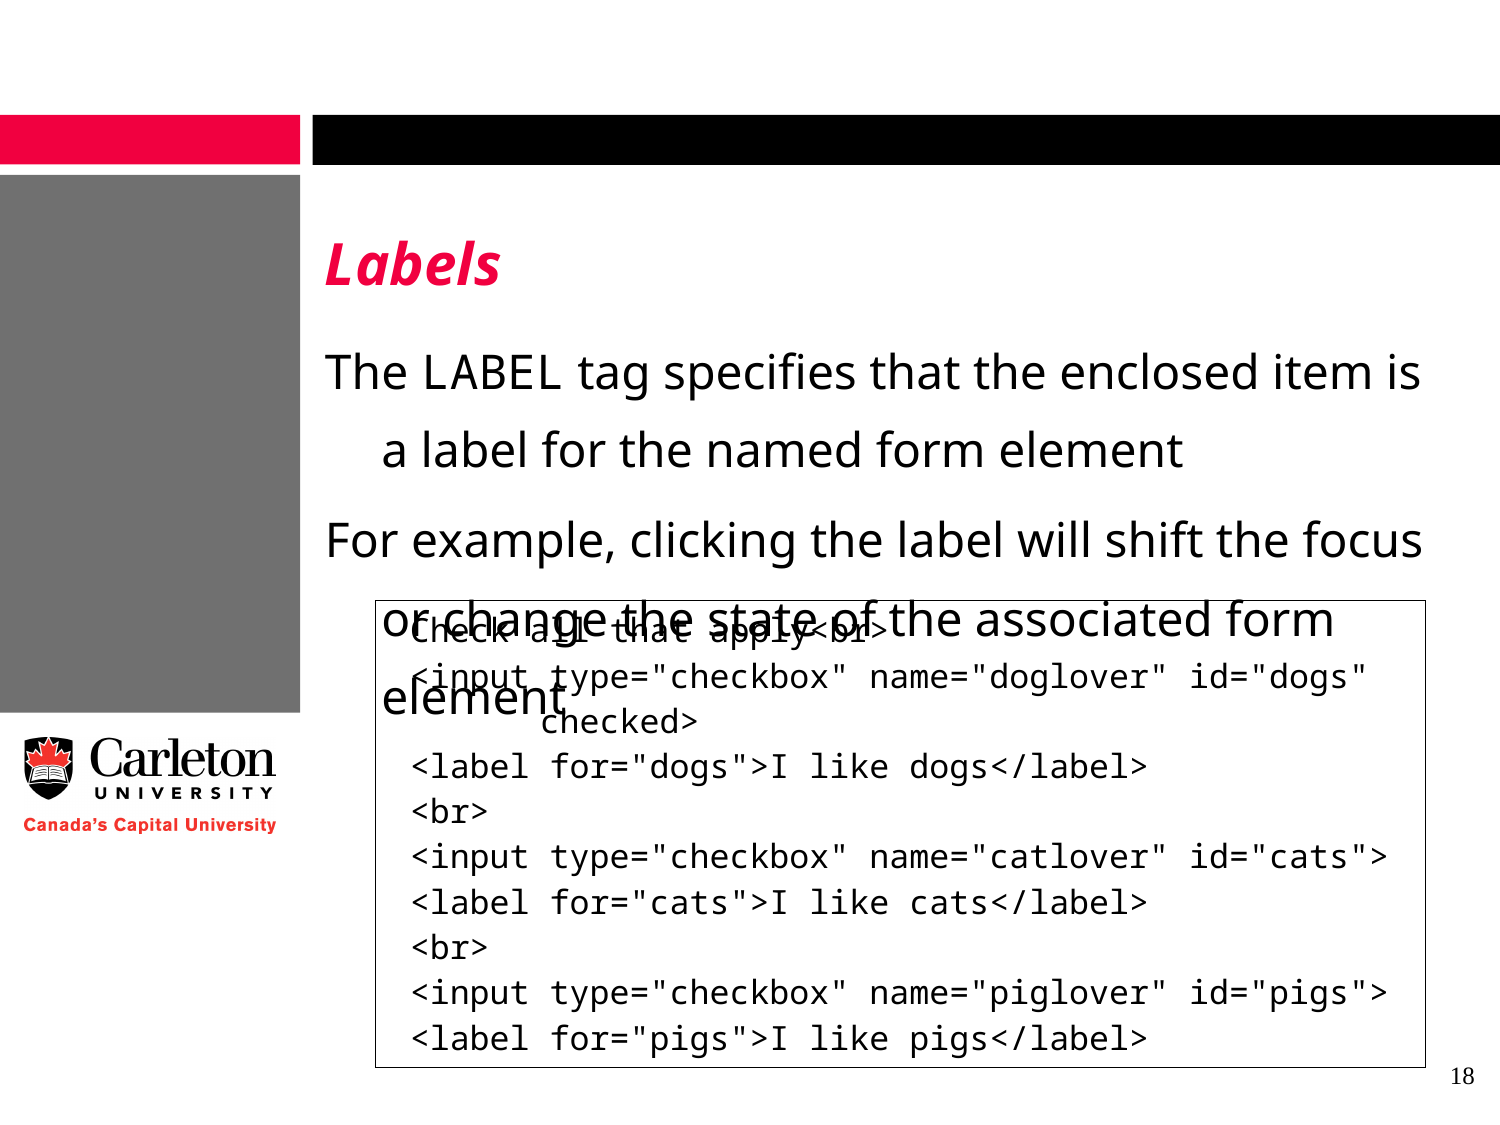

# Labels
The LABEL tag specifies that the enclosed item is a label for the named form element
For example, clicking the label will shift the focus or change the state of the associated form element
 Check all that apply<br>
 <input type="checkbox" name="doglover" id="dogs"
	checked>
 <label for="dogs">I like dogs</label>
 <br>
 <input type="checkbox" name="catlover" id="cats">
 <label for="cats">I like cats</label>
 <br>
 <input type="checkbox" name="piglover" id="pigs">
 <label for="pigs">I like pigs</label>
18